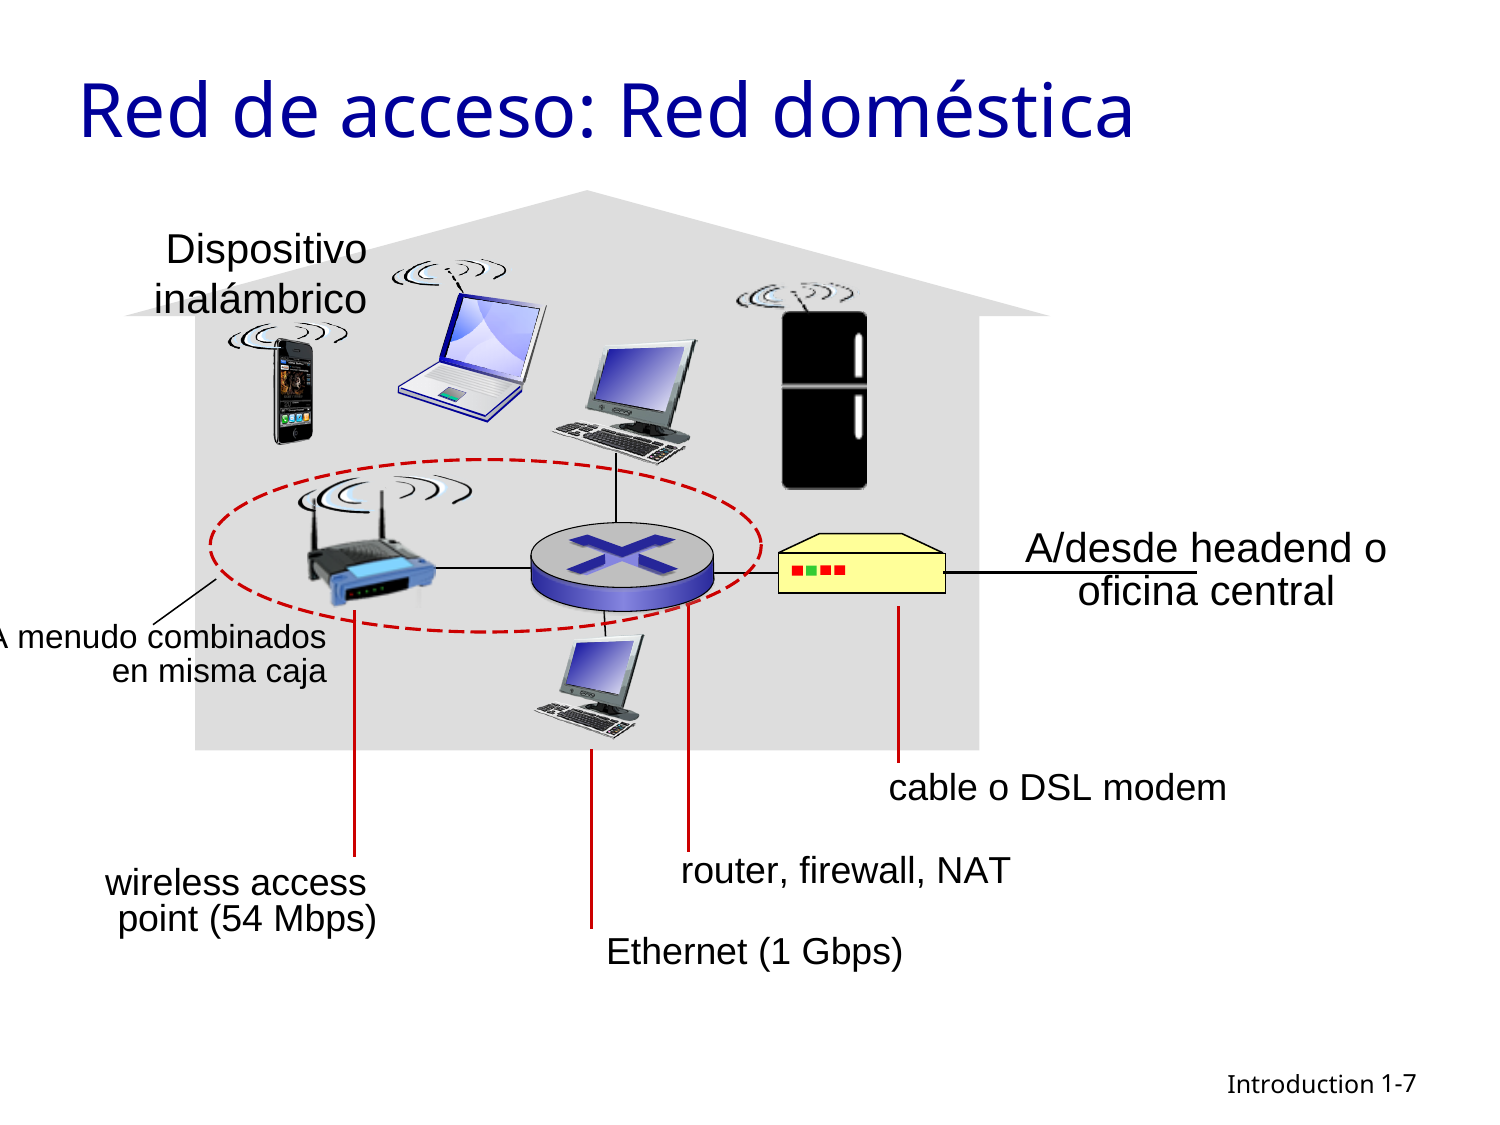

Red de acceso: Red doméstica
Dispositivo
inalámbrico
A/desde headend o oficina central
A menudo combinados
en misma caja
router, firewall, NAT
cable o DSL modem
wireless access
point (54 Mbps)
Ethernet (1 Gbps)
Introduction